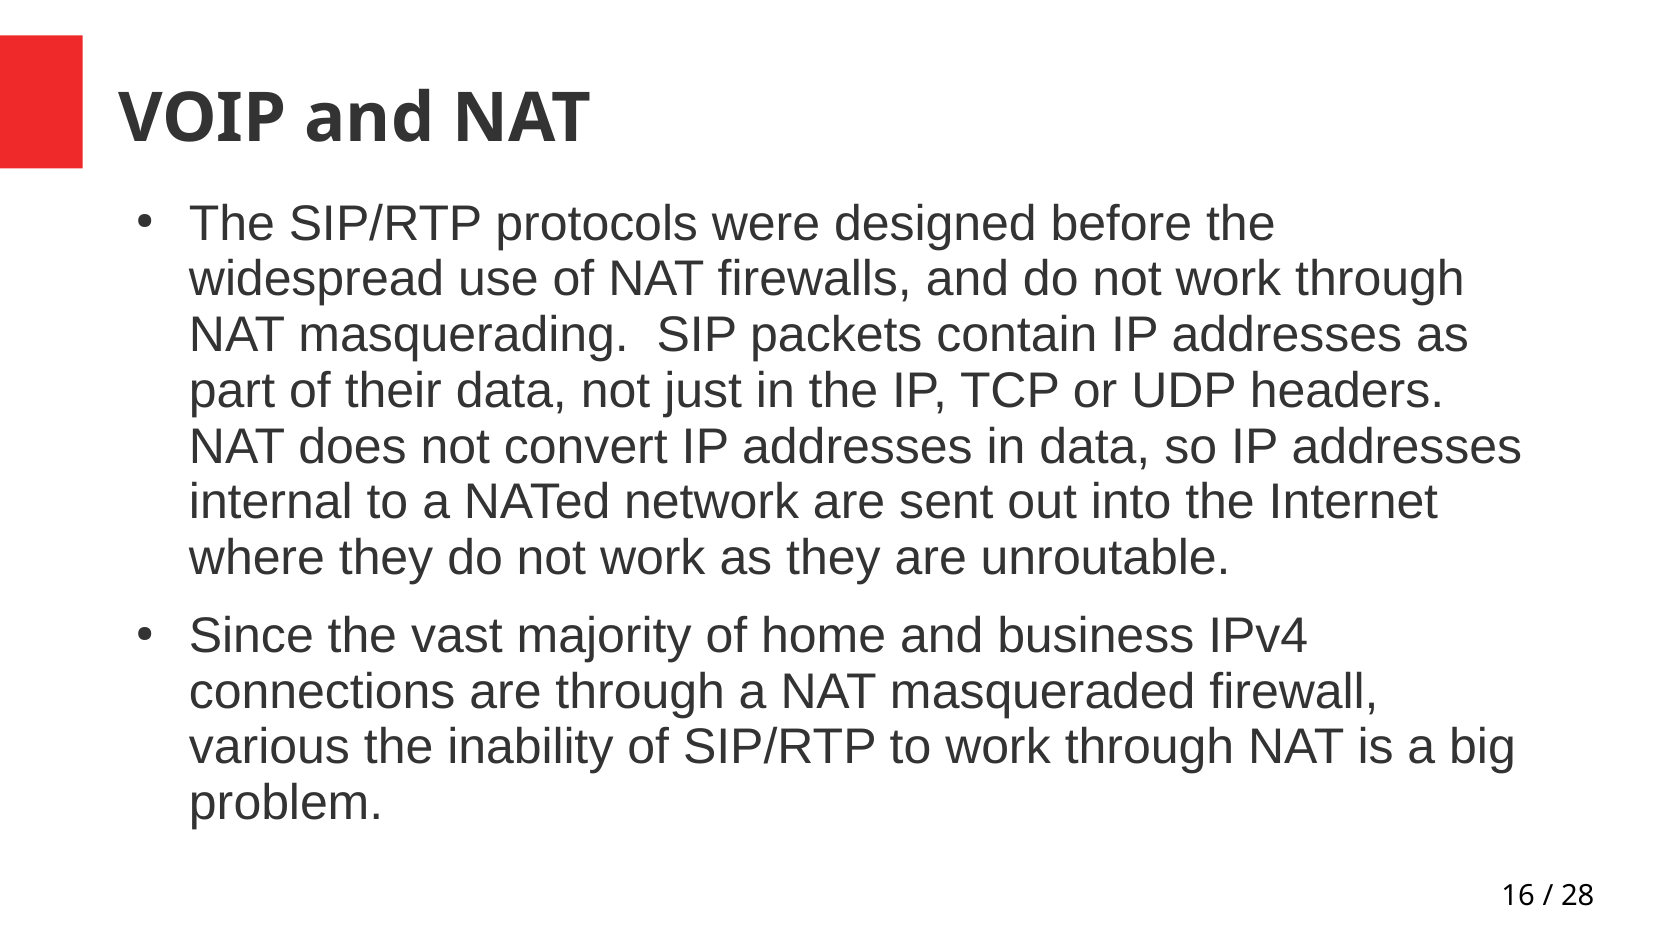

# VOIP and NAT
The SIP/RTP protocols were designed before the widespread use of NAT firewalls, and do not work through NAT masquerading. SIP packets contain IP addresses as part of their data, not just in the IP, TCP or UDP headers. NAT does not convert IP addresses in data, so IP addresses internal to a NATed network are sent out into the Internet where they do not work as they are unroutable.
Since the vast majority of home and business IPv4 connections are through a NAT masqueraded firewall, various the inability of SIP/RTP to work through NAT is a big problem.
16